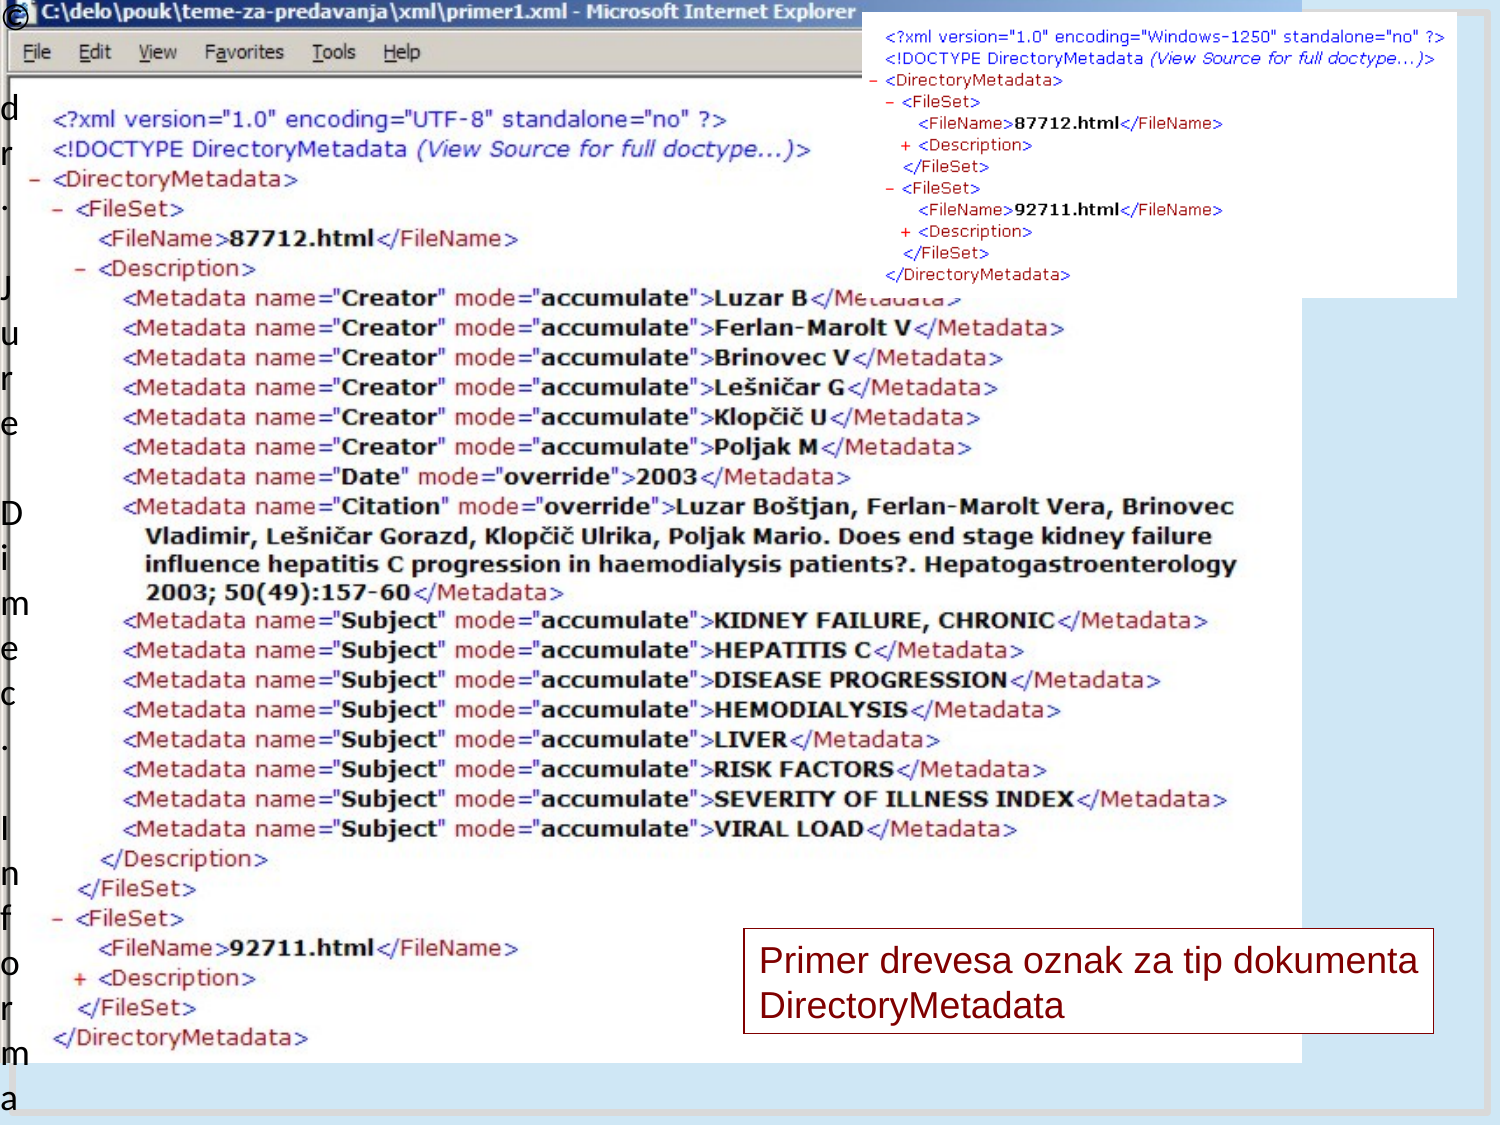

© dr. Jure Dimec. Informacijski viri na Internetu (2012 / 13). Označevalni jeziki 2.
Primer drevesa oznak za tip dokumenta
DirectoryMetadata